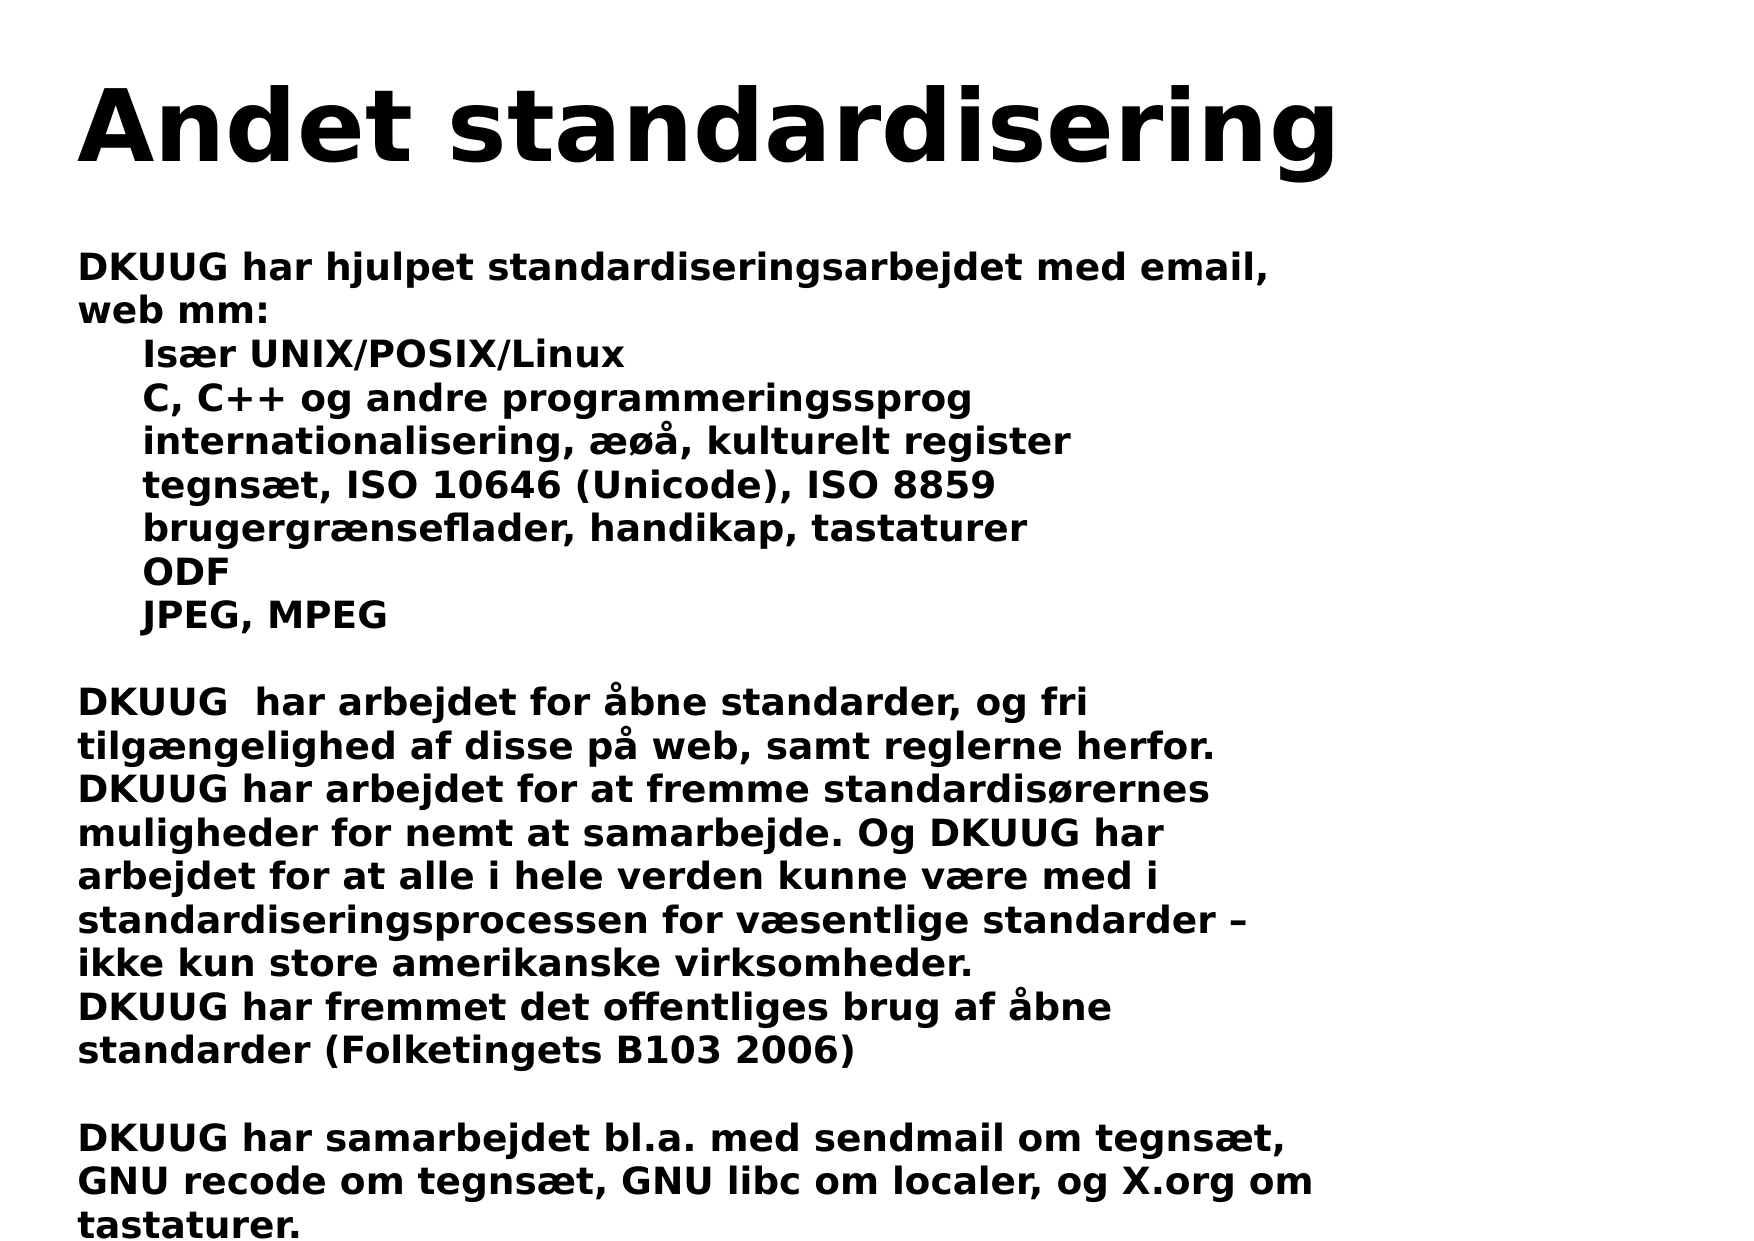

Andet standardisering
DKUUG har hjulpet standardiseringsarbejdet med email, web mm:
 Især UNIX/POSIX/Linux
 C, C++ og andre programmeringssprog
 internationalisering, æøå, kulturelt register
 tegnsæt, ISO 10646 (Unicode), ISO 8859
 brugergrænseflader, handikap, tastaturer
 ODF
 JPEG, MPEG
DKUUG har arbejdet for åbne standarder, og fri tilgængelighed af disse på web, samt reglerne herfor.
DKUUG har arbejdet for at fremme standardisørernes muligheder for nemt at samarbejde. Og DKUUG har arbejdet for at alle i hele verden kunne være med i standardiseringsprocessen for væsentlige standarder – ikke kun store amerikanske virksomheder.
DKUUG har fremmet det offentliges brug af åbne standarder (Folketingets B103 2006)
DKUUG har samarbejdet bl.a. med sendmail om tegnsæt, GNU recode om tegnsæt, GNU libc om localer, og X.org om tastaturer.